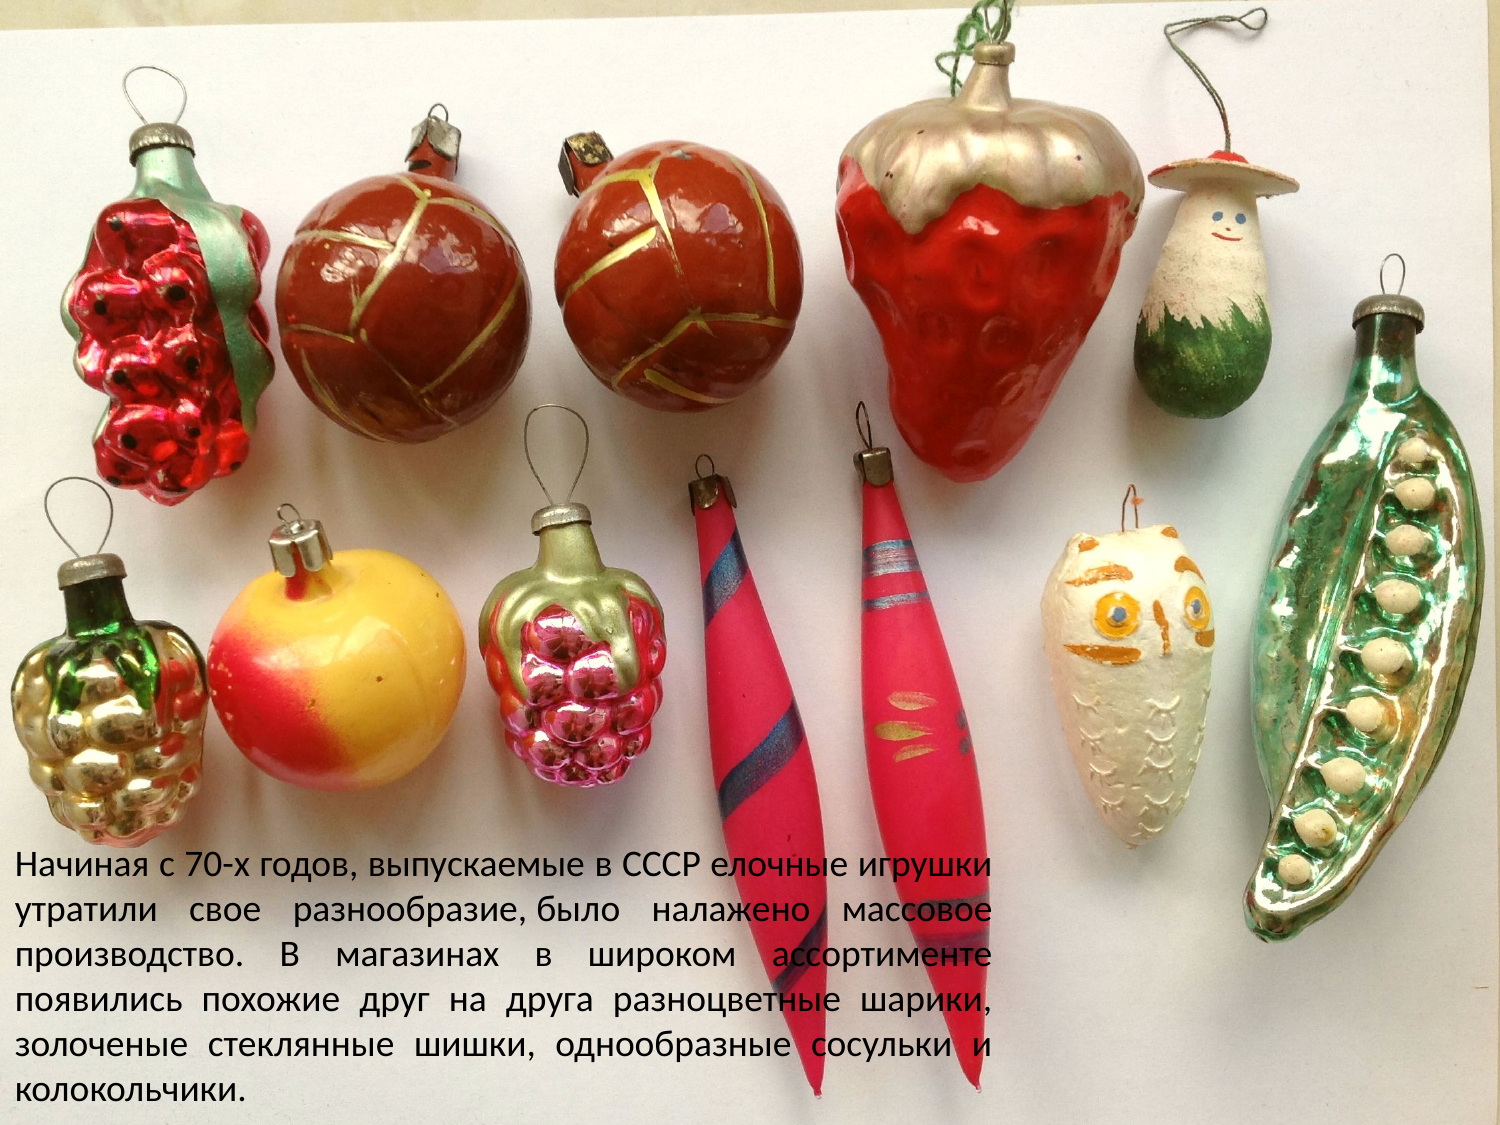

Начиная с 70-х годов, выпускаемые в СССР елочные игрушки утратили свое разнообразие, было налажено массовое производство. В магазинах в широком ассортименте появились похожие друг на друга разноцветные шарики, золоченые стеклянные шишки, однообразные сосульки и колокольчики.